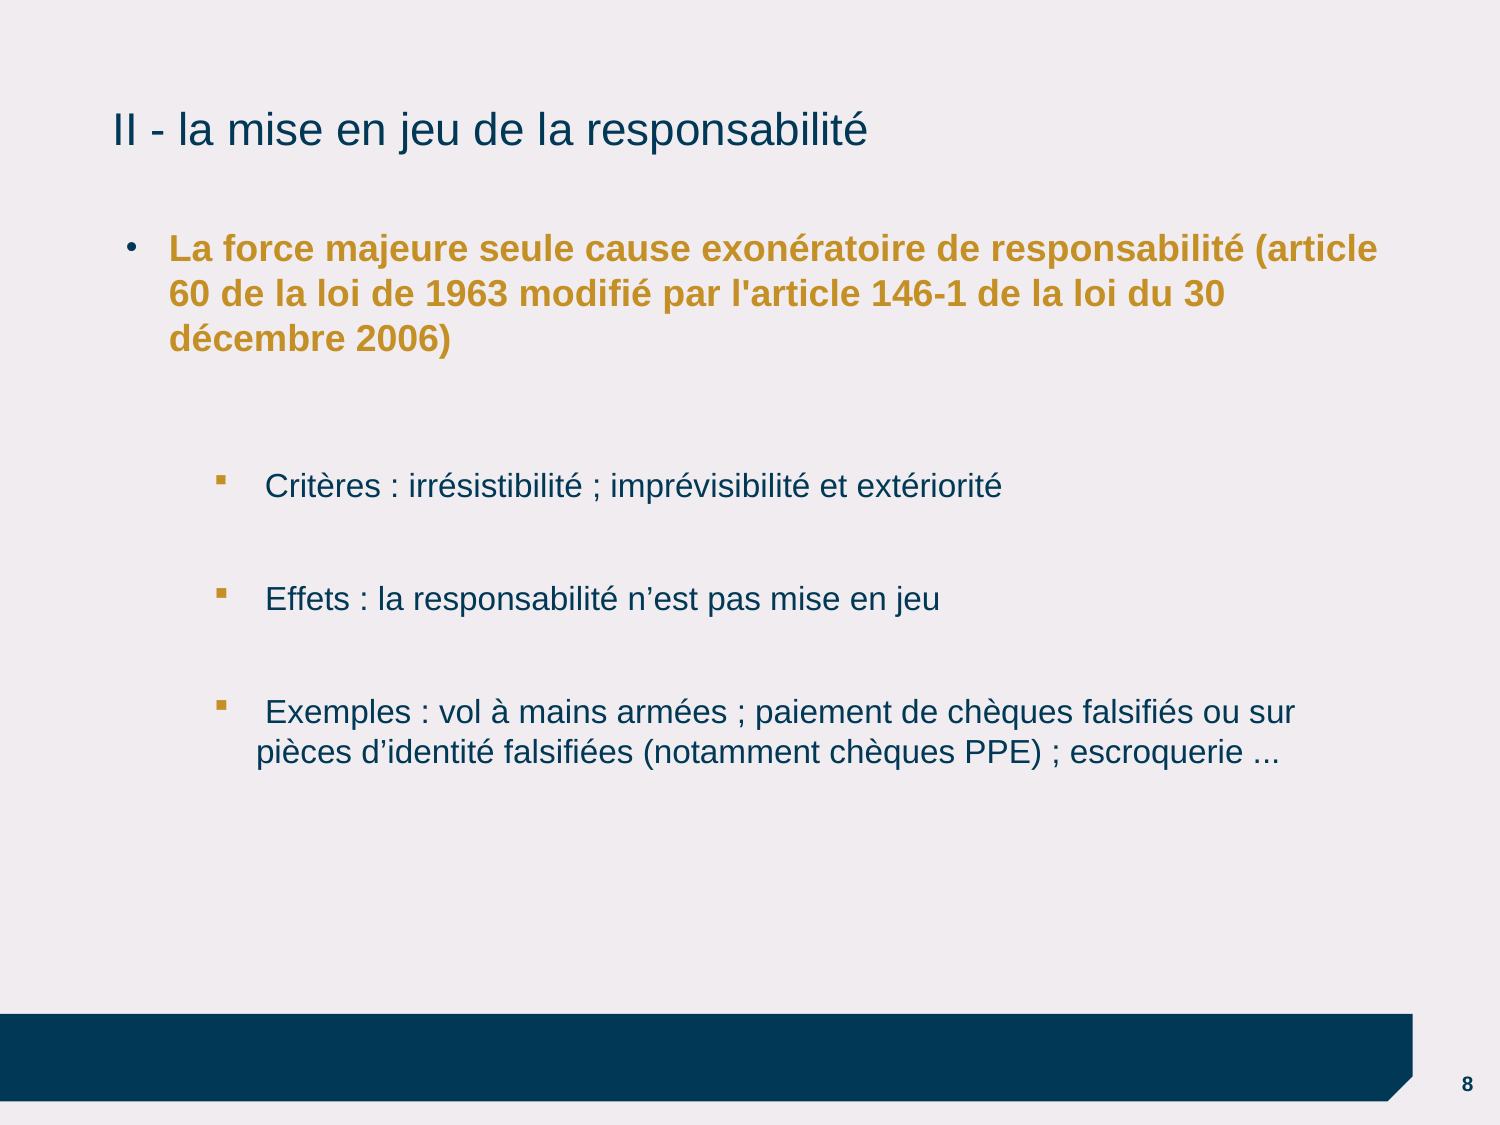

II - la mise en jeu de la responsabilité
La force majeure seule cause exonératoire de responsabilité (article 60 de la loi de 1963 modifié par l'article 146-1 de la loi du 30 décembre 2006)
 Critères : irrésistibilité ; imprévisibilité et extériorité
 Effets : la responsabilité n’est pas mise en jeu
 Exemples : vol à mains armées ; paiement de chèques falsifiés ou sur pièces d’identité falsifiées (notamment chèques PPE) ; escroquerie ...
#